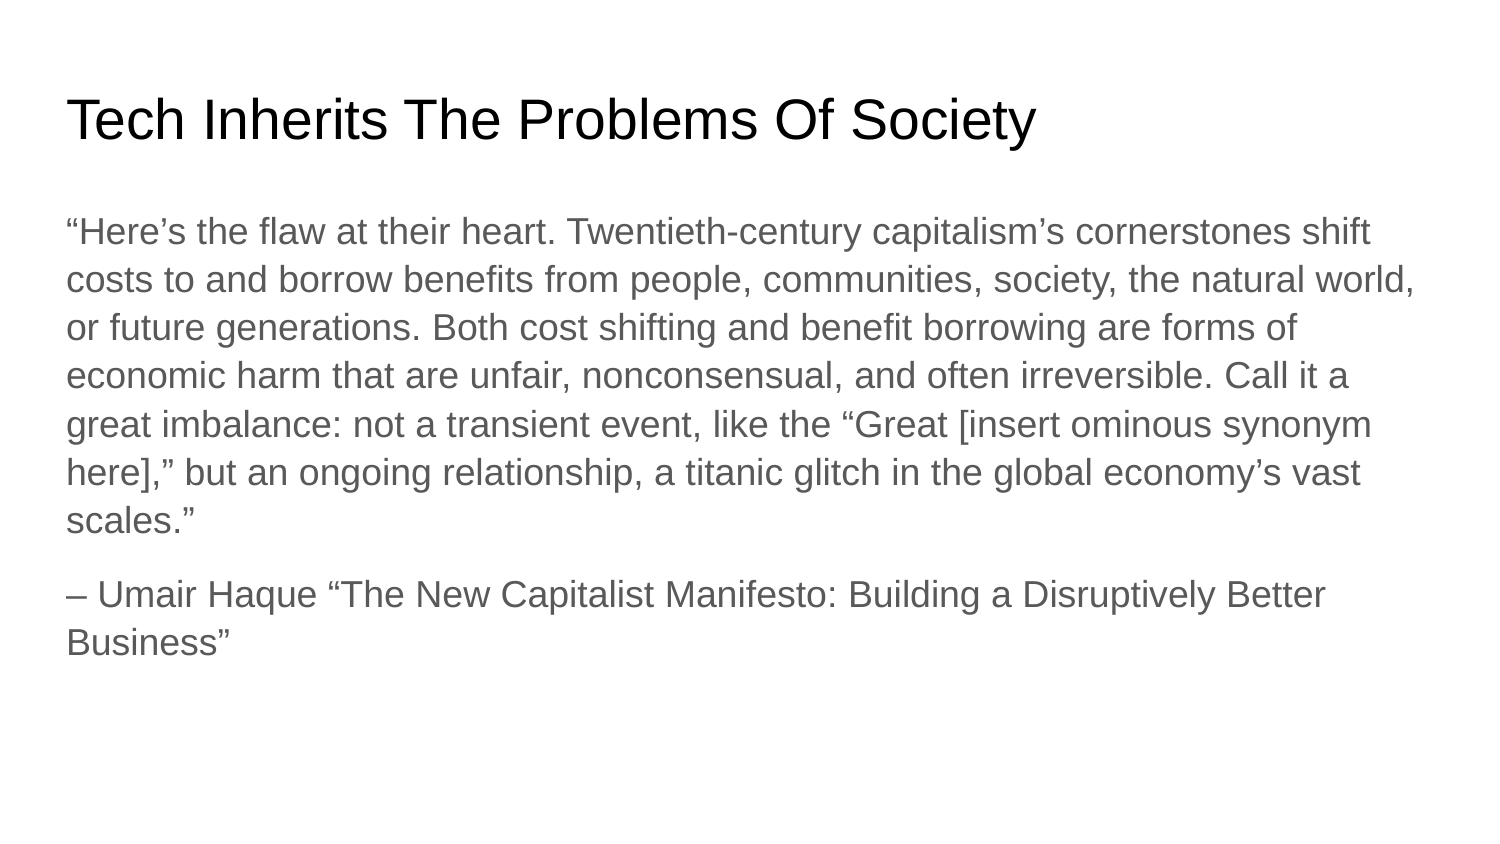

# Tech Inherits The Problems Of Society
“Here’s the flaw at their heart. Twentieth-century capitalism’s cornerstones shift costs to and borrow benefits from people, communities, society, the natural world, or future generations. Both cost shifting and benefit borrowing are forms of economic harm that are unfair, nonconsensual, and often irreversible. Call it a great imbalance: not a transient event, like the “Great [insert ominous synonym here],” but an ongoing relationship, a titanic glitch in the global economy’s vast scales.”
– Umair Haque “The New Capitalist Manifesto: Building a Disruptively Better Business”